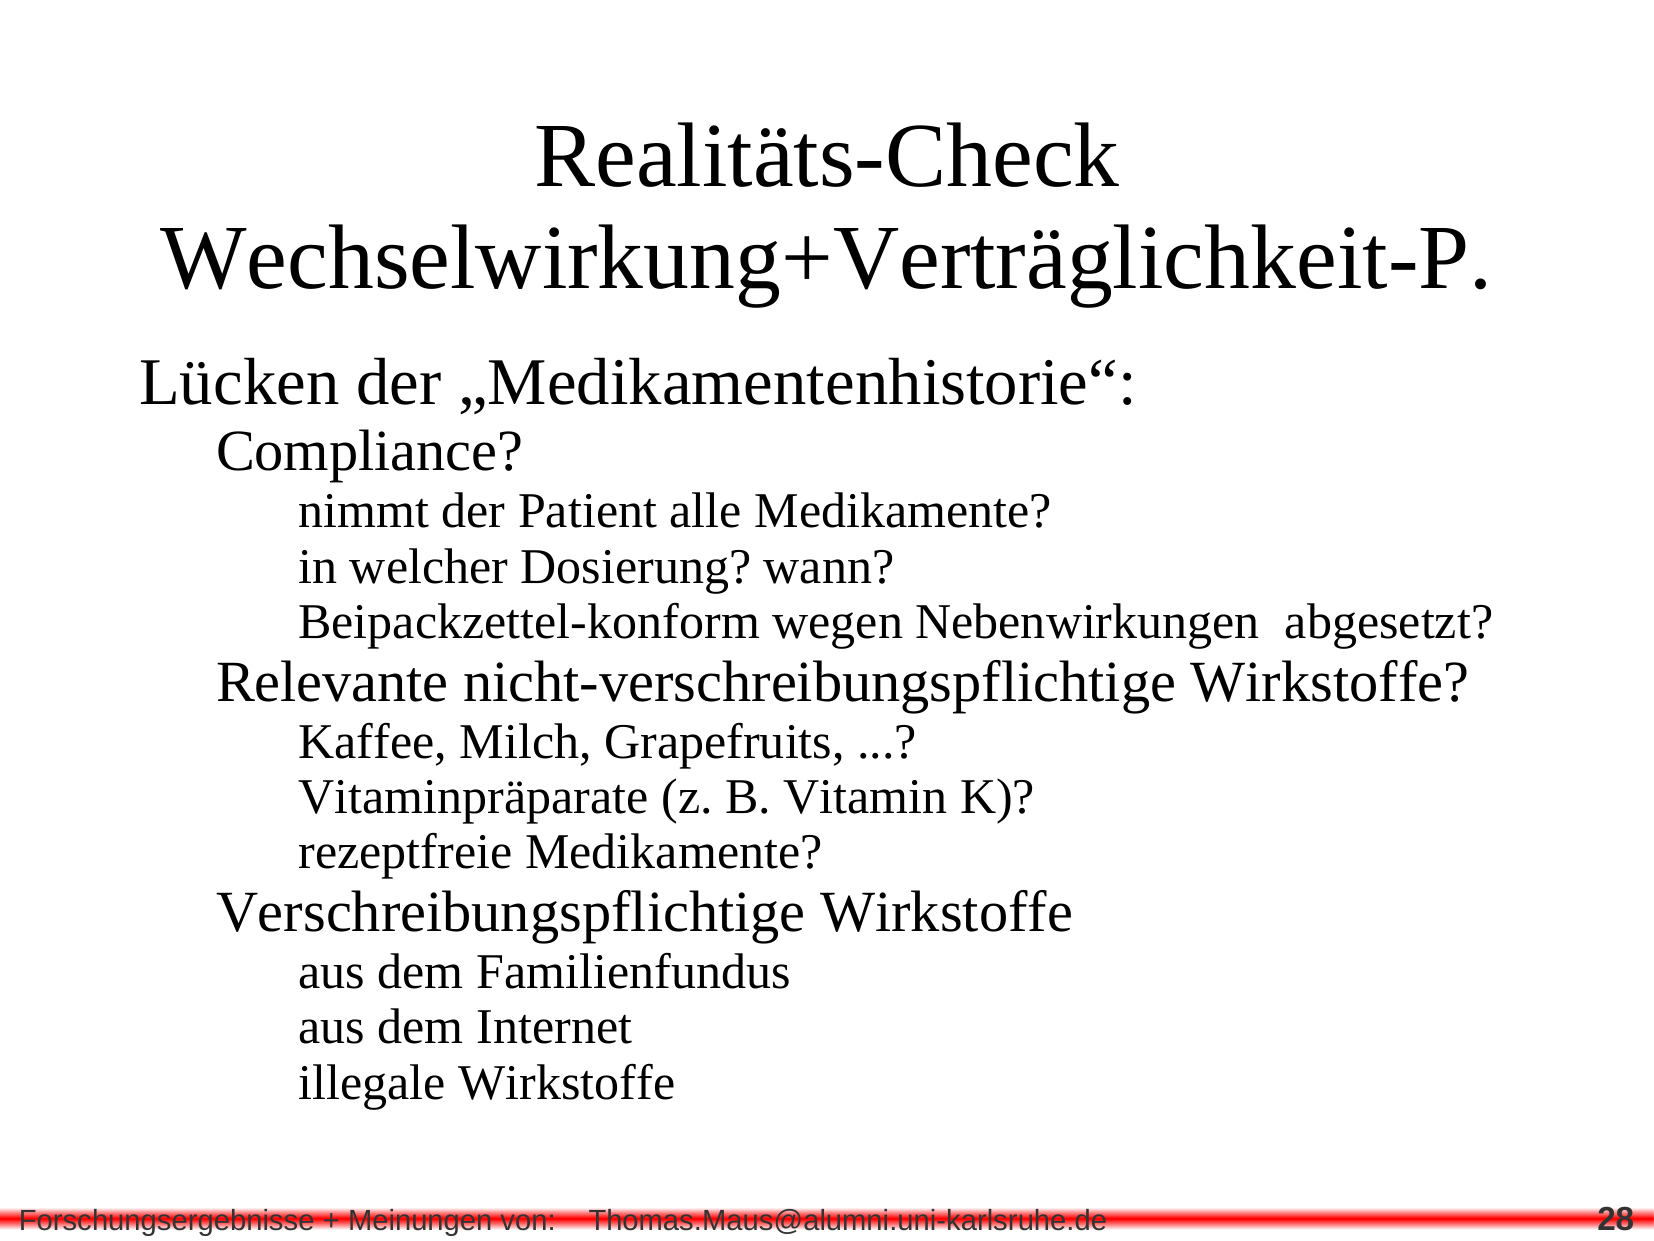

# Realitäts-Check Wechselwirkung+Verträglichkeit-P.
Lücken der „Medikamentenhistorie“:
Compliance?
nimmt der Patient alle Medikamente?
in welcher Dosierung? wann?
Beipackzettel-konform wegen Nebenwirkungen abgesetzt?
Relevante nicht-verschreibungspflichtige Wirkstoffe?
Kaffee, Milch, Grapefruits, ...?
Vitaminpräparate (z. B. Vitamin K)?
rezeptfreie Medikamente?
Verschreibungspflichtige Wirkstoffe
aus dem Familienfundus
aus dem Internet
illegale Wirkstoffe